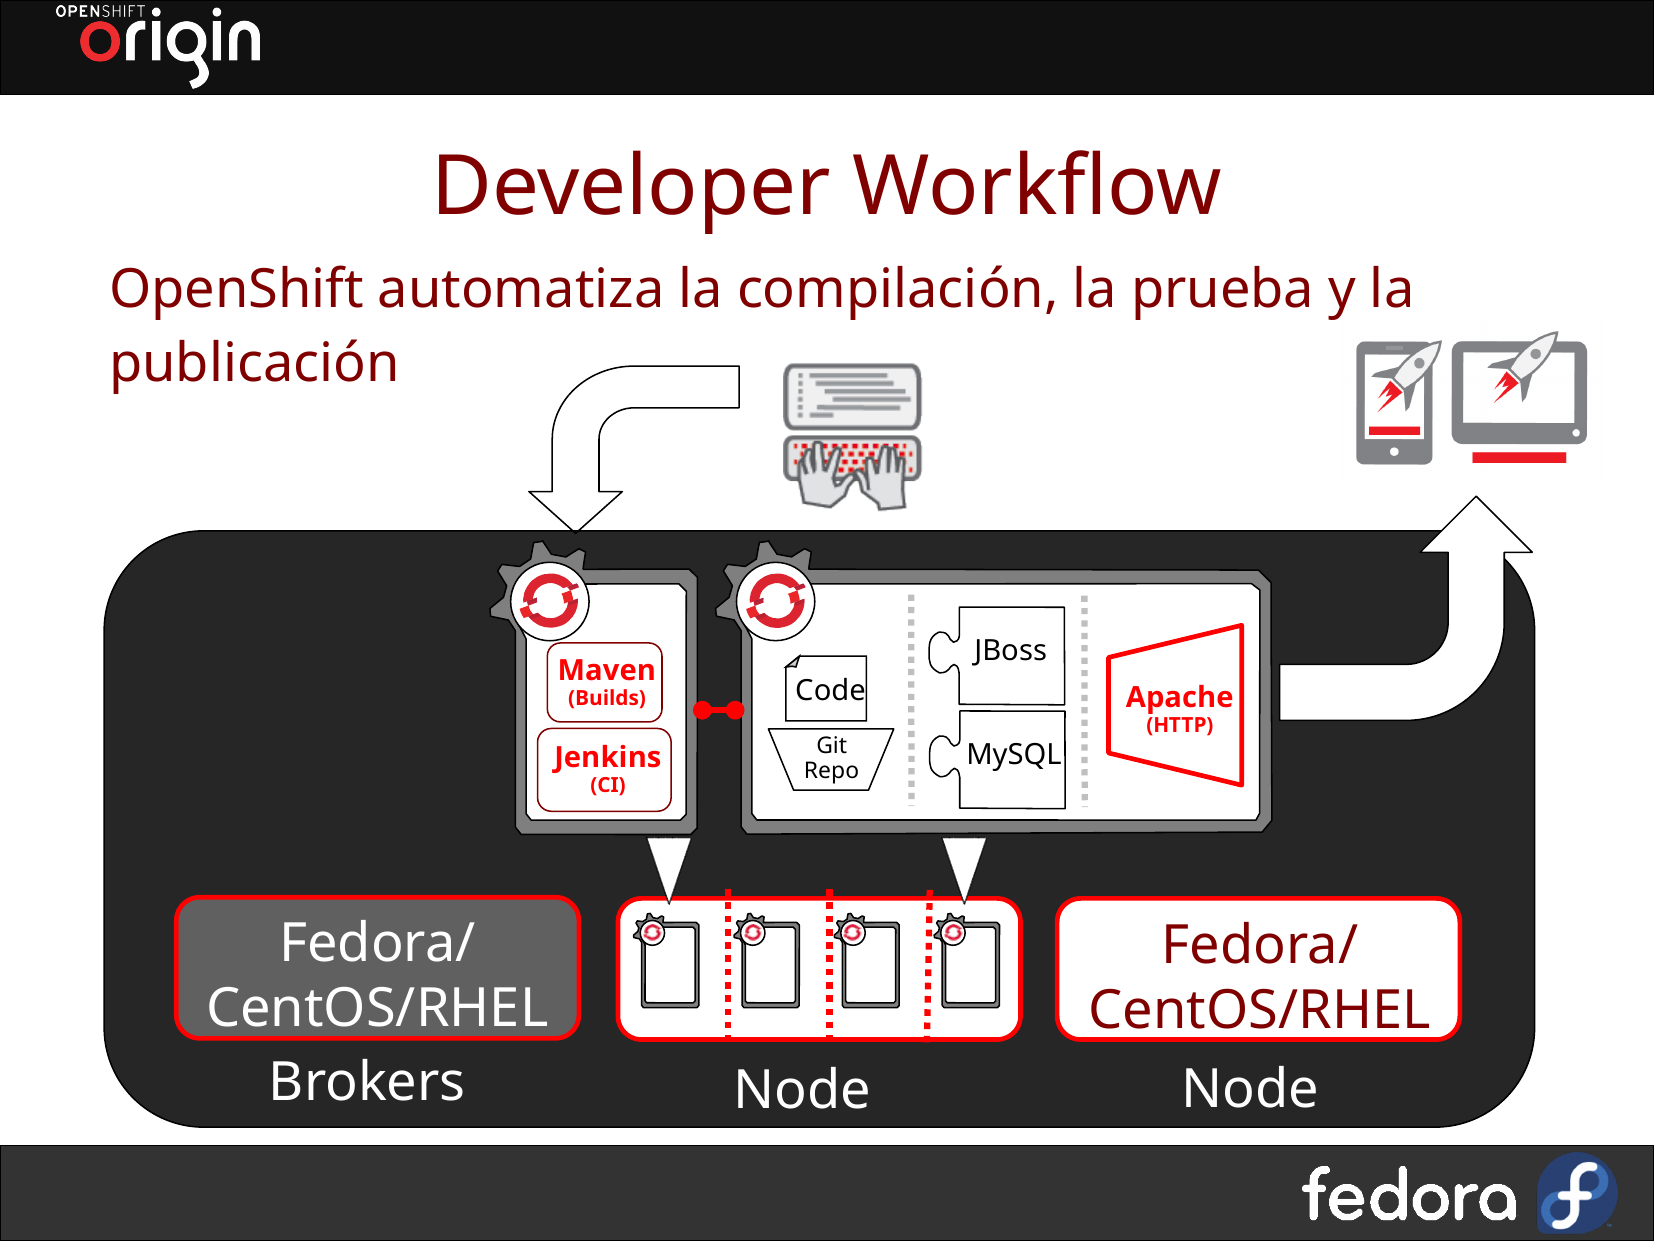

# Developer Workflow
OpenShift automatiza la compilación, la prueba y la publicación
JBoss
Maven
(Builds)
Code
Apache
(HTTP)
Git
Repo
MySQL
Jenkins
(CI)
Fedora/CentOS/RHEL
Fedora/CentOS/RHEL
Brokers
Node
Node